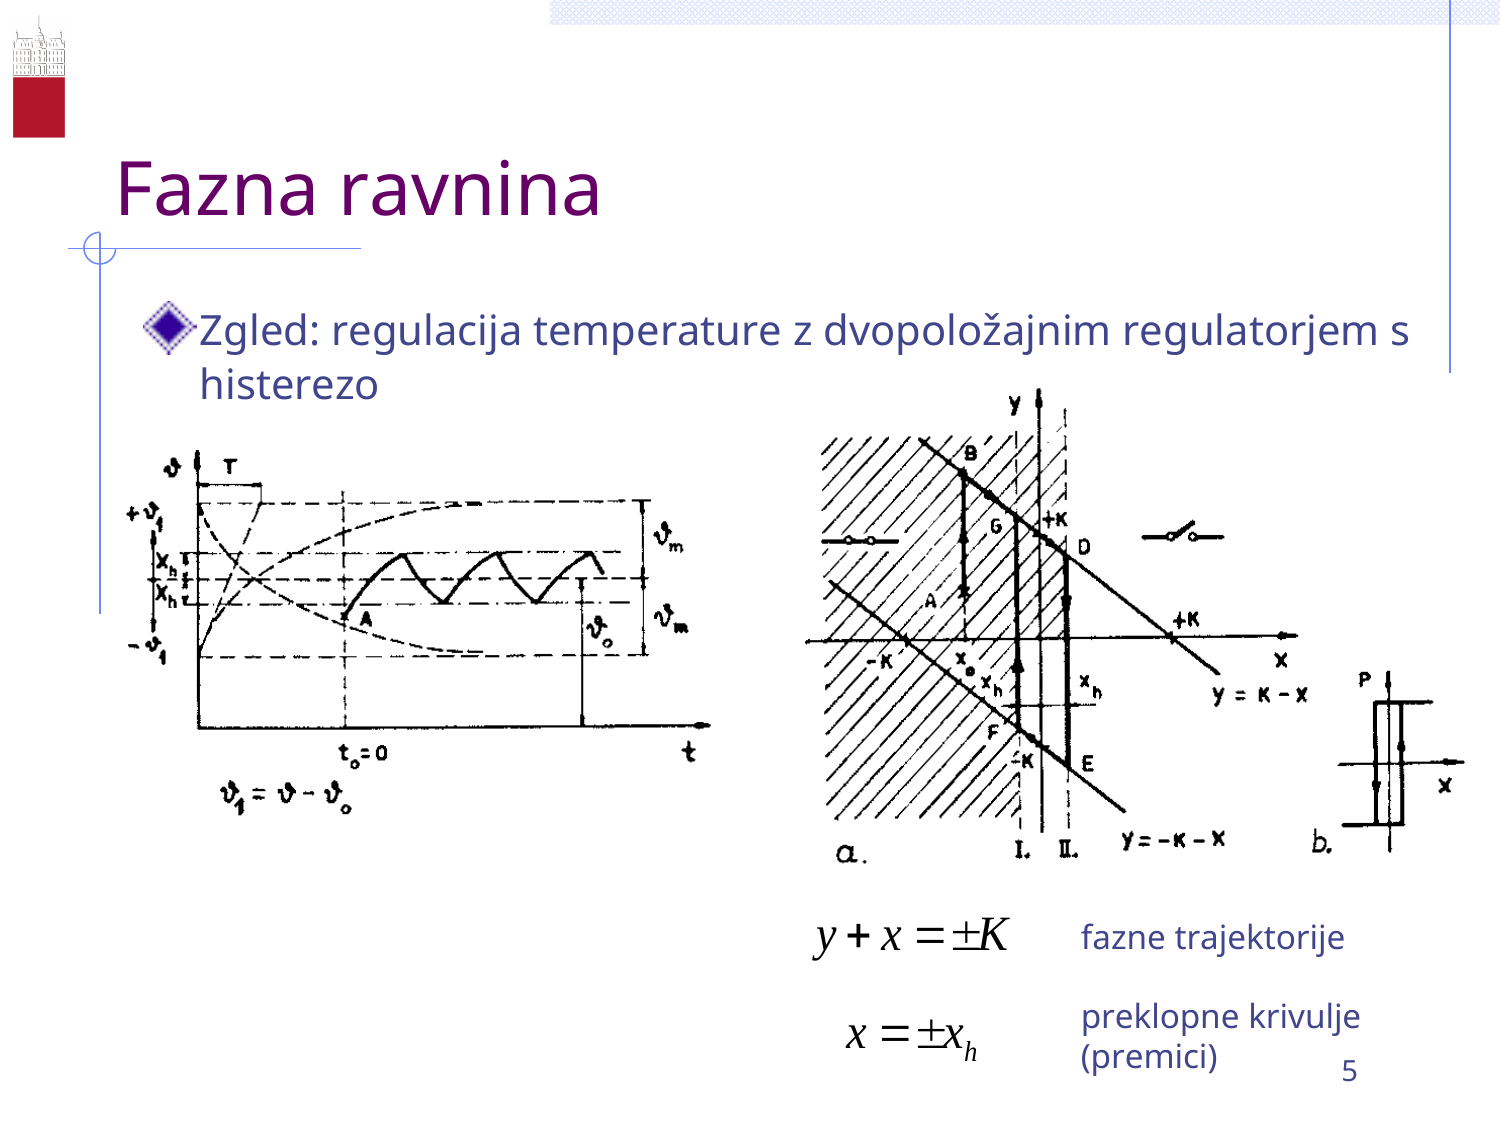

Fazna ravnina
# Zgled: regulacija temperature z dvopoložajnim regulatorjem s histerezo
fazne trajektorije
preklopne krivulje (premici)
4